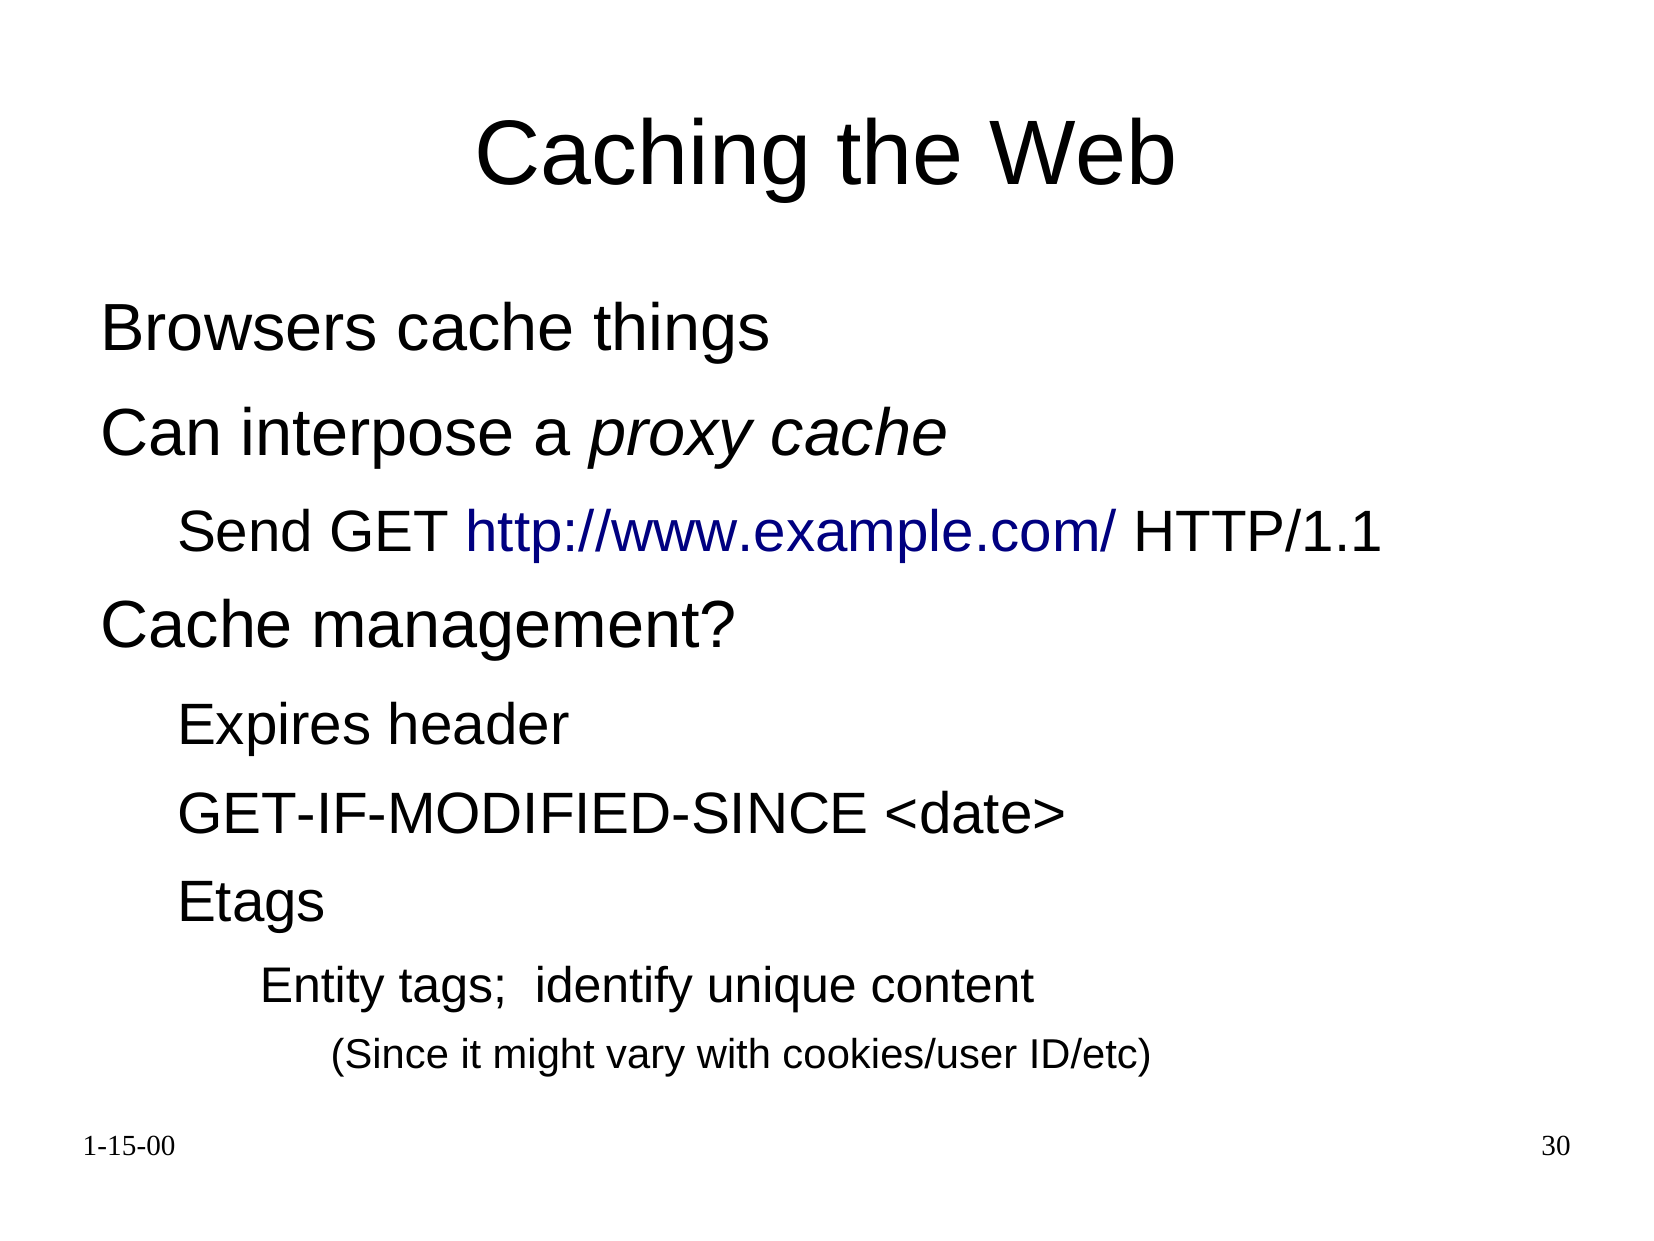

# Caching the Web
Browsers cache things
Can interpose a proxy cache
Send GET http://www.example.com/ HTTP/1.1
Cache management?
Expires header
GET-IF-MODIFIED-SINCE <date>
Etags
Entity tags; identify unique content
(Since it might vary with cookies/user ID/etc)
1-15-00
30